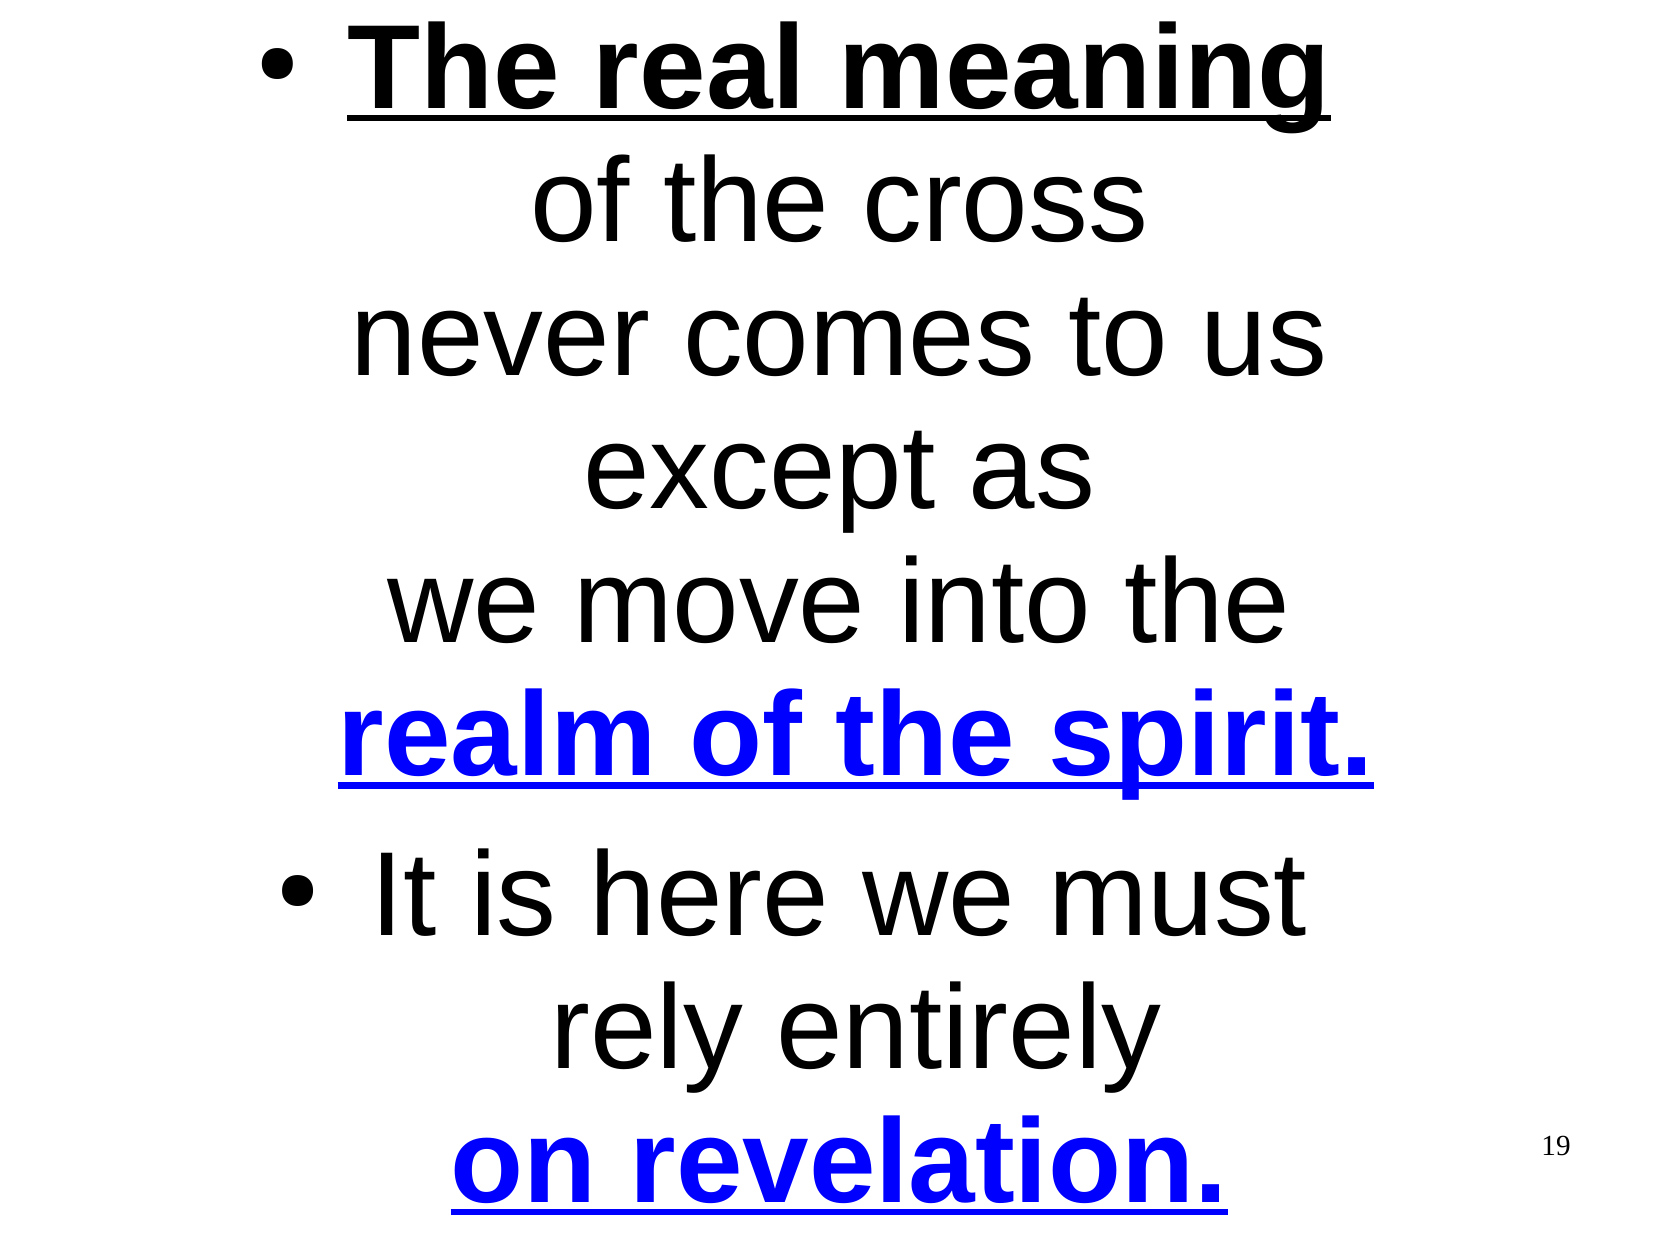

# The real meaning of the cross never comes to us except as we move into the realm of the spirit.
It is here we must
rely entirely
on revelation.
19